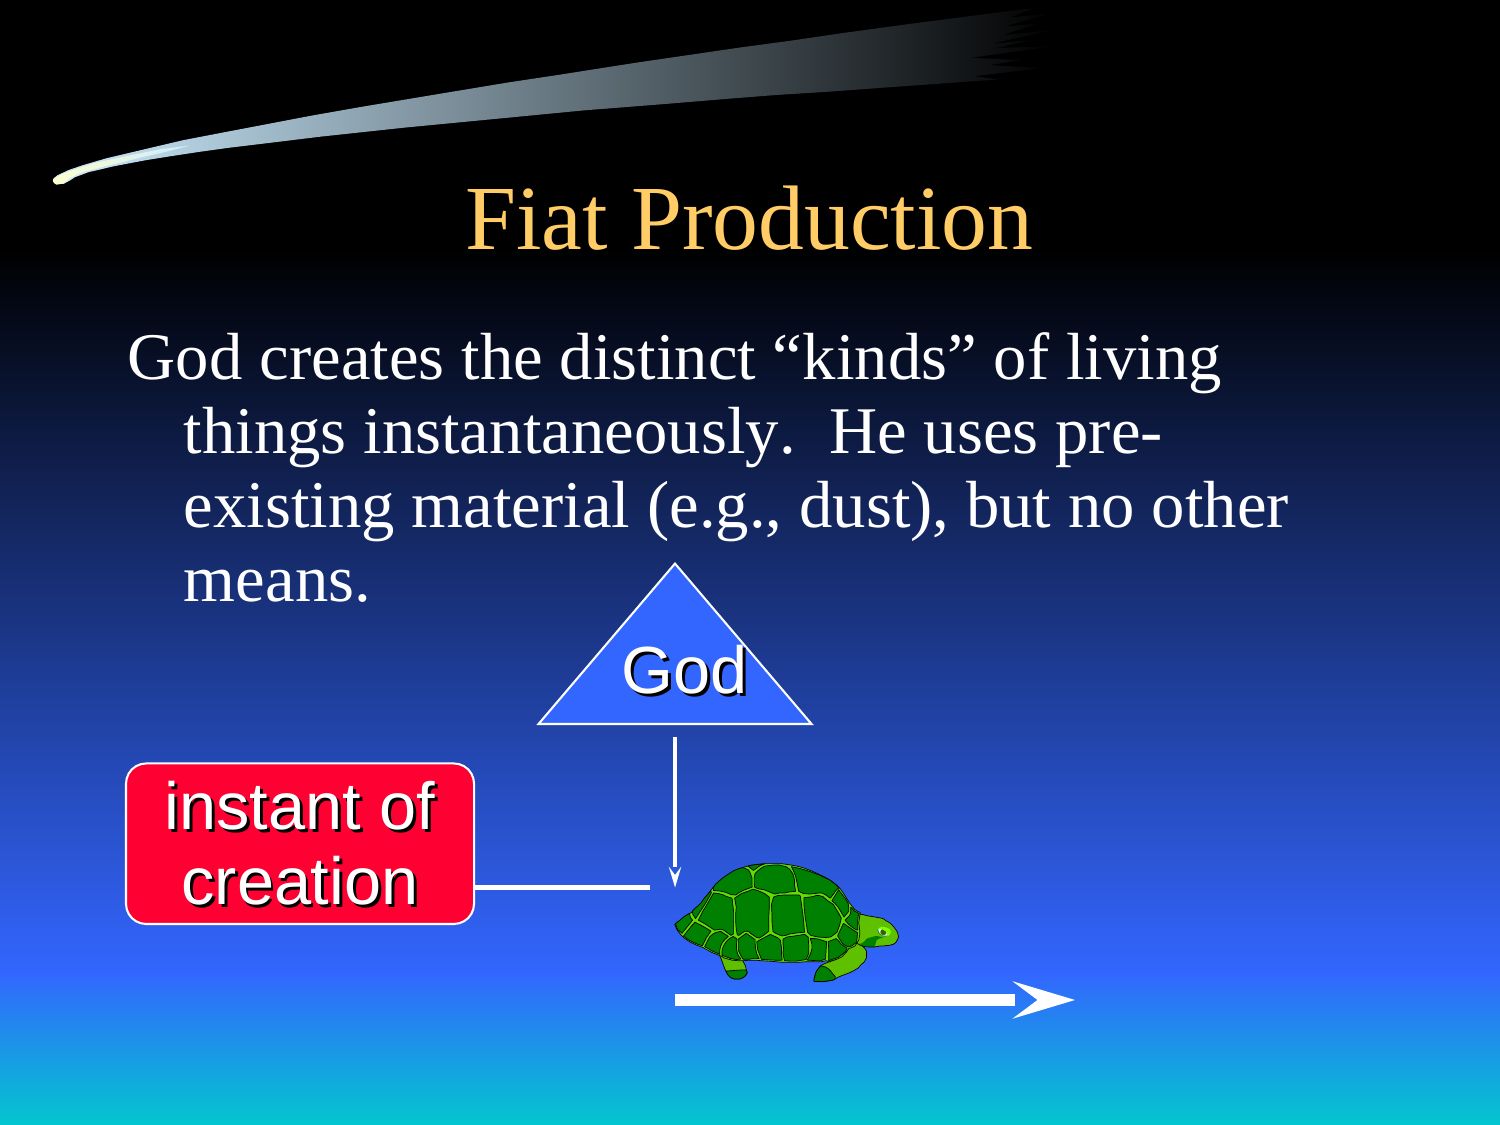

# Fiat Production
God creates the distinct “kinds” of living things instantaneously. He uses pre-existing material (e.g., dust), but no other means.
God
instant of
creation